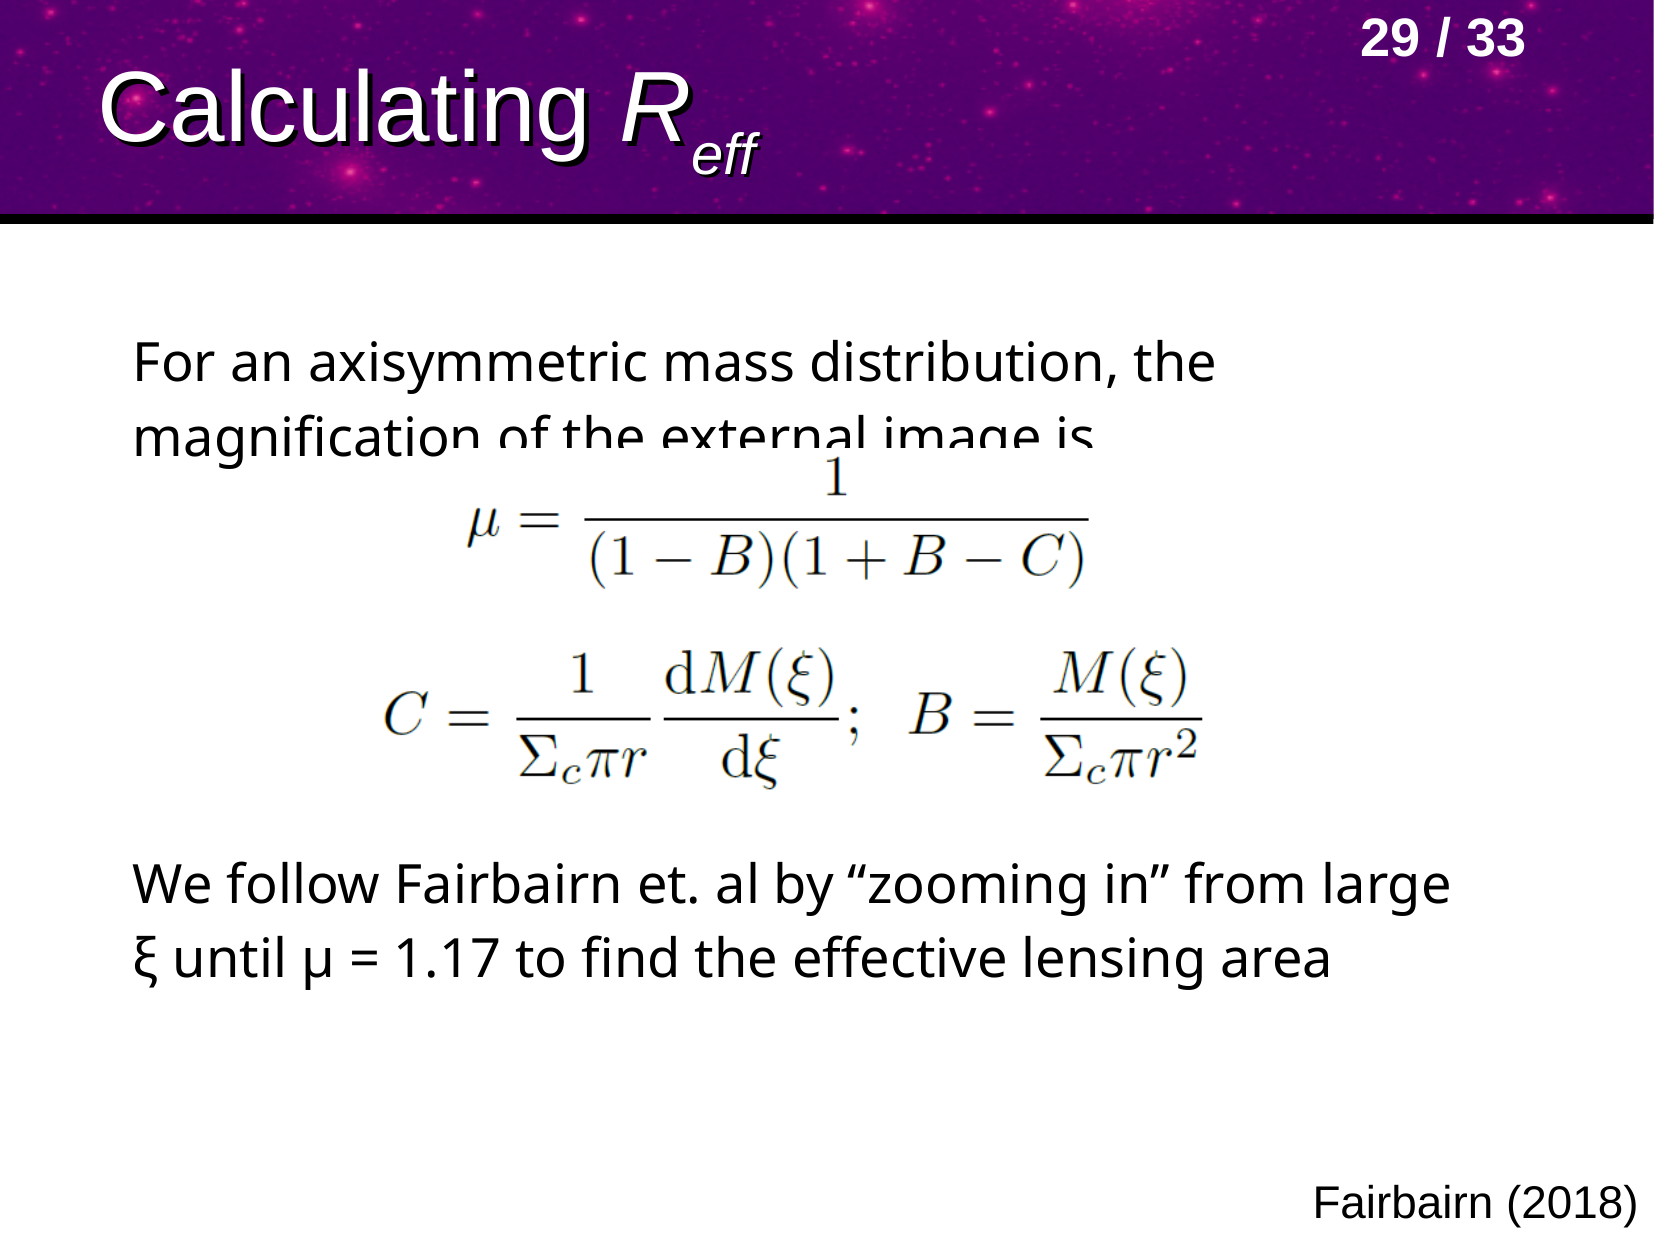

Calculating Reff
For an axisymmetric mass distribution, the magnification of the external image is
We follow Fairbairn et. al by “zooming in” from large ξ until μ = 1.17 to find the effective lensing area
Fairbairn (2018)